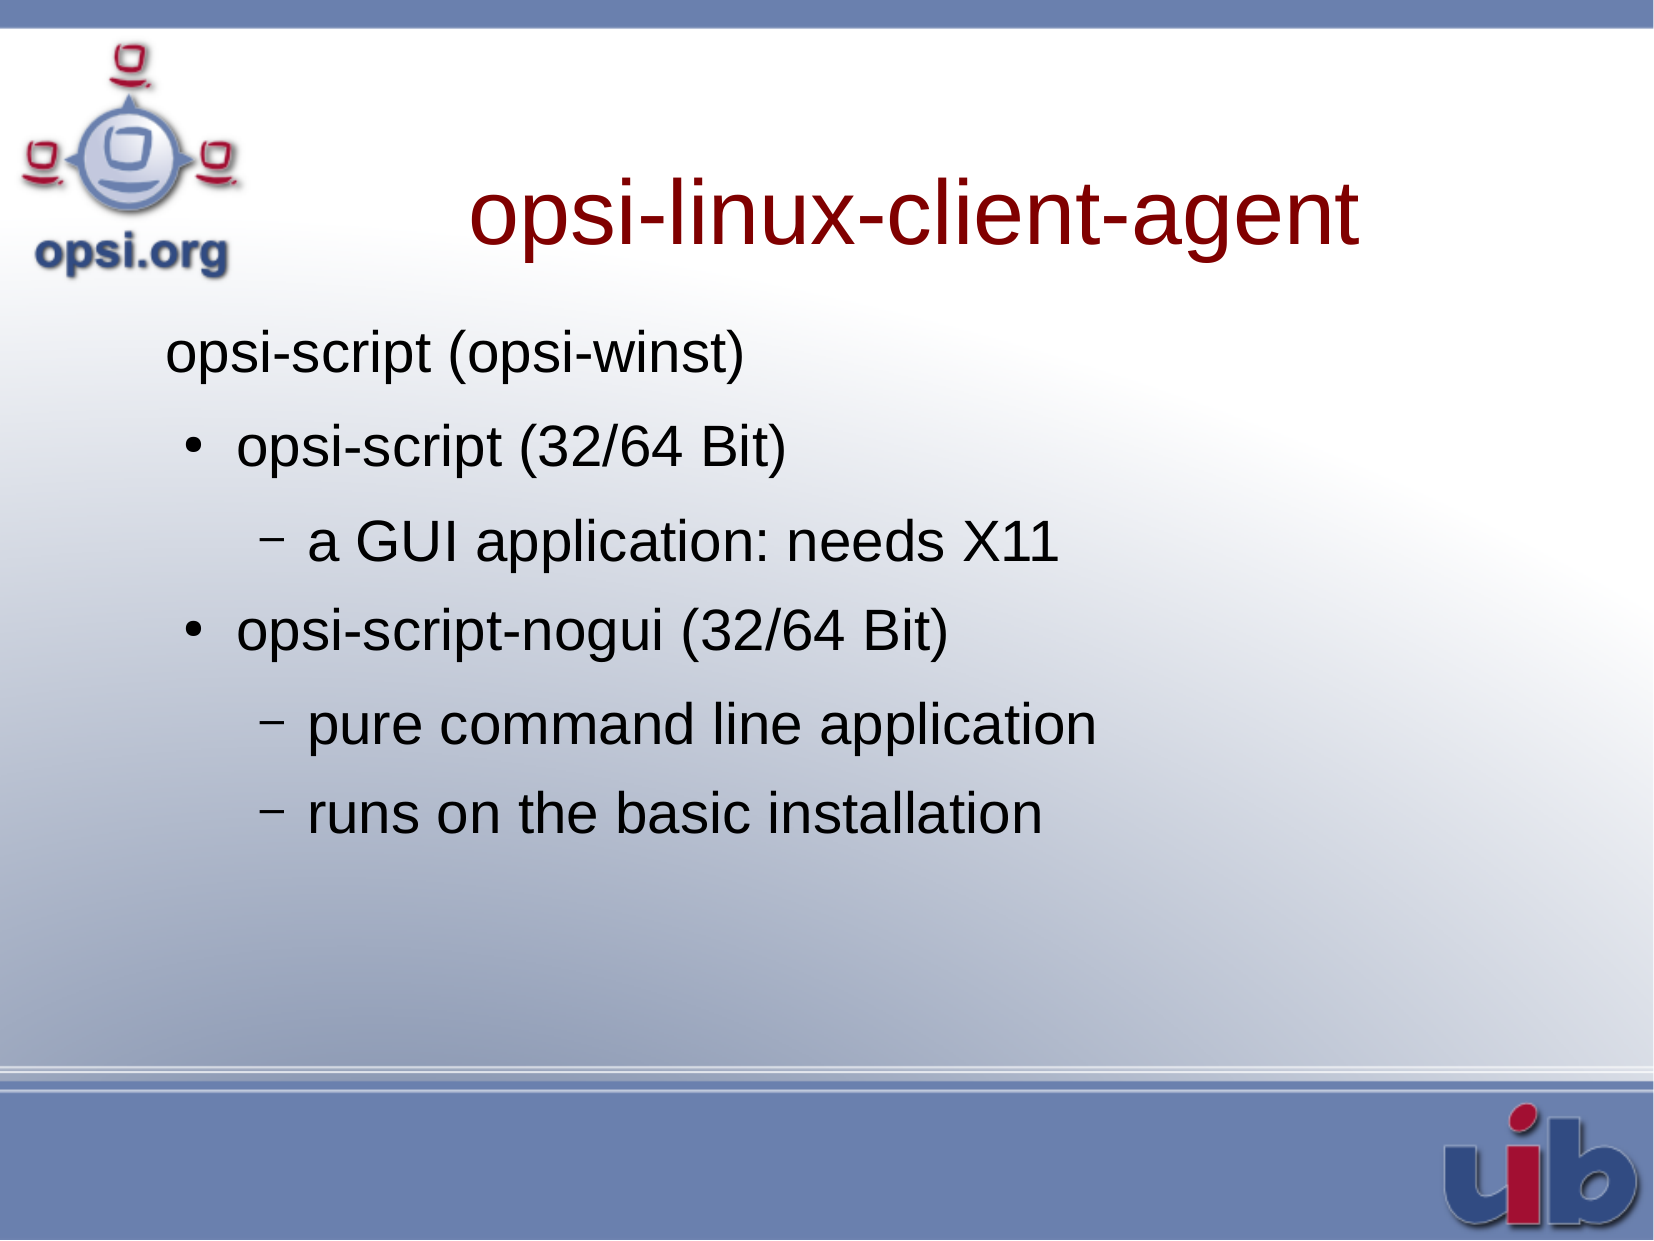

# opsi-linux-client-agent
opsi-script (opsi-winst)
opsi-script (32/64 Bit)
a GUI application: needs X11
opsi-script-nogui (32/64 Bit)
pure command line application
runs on the basic installation